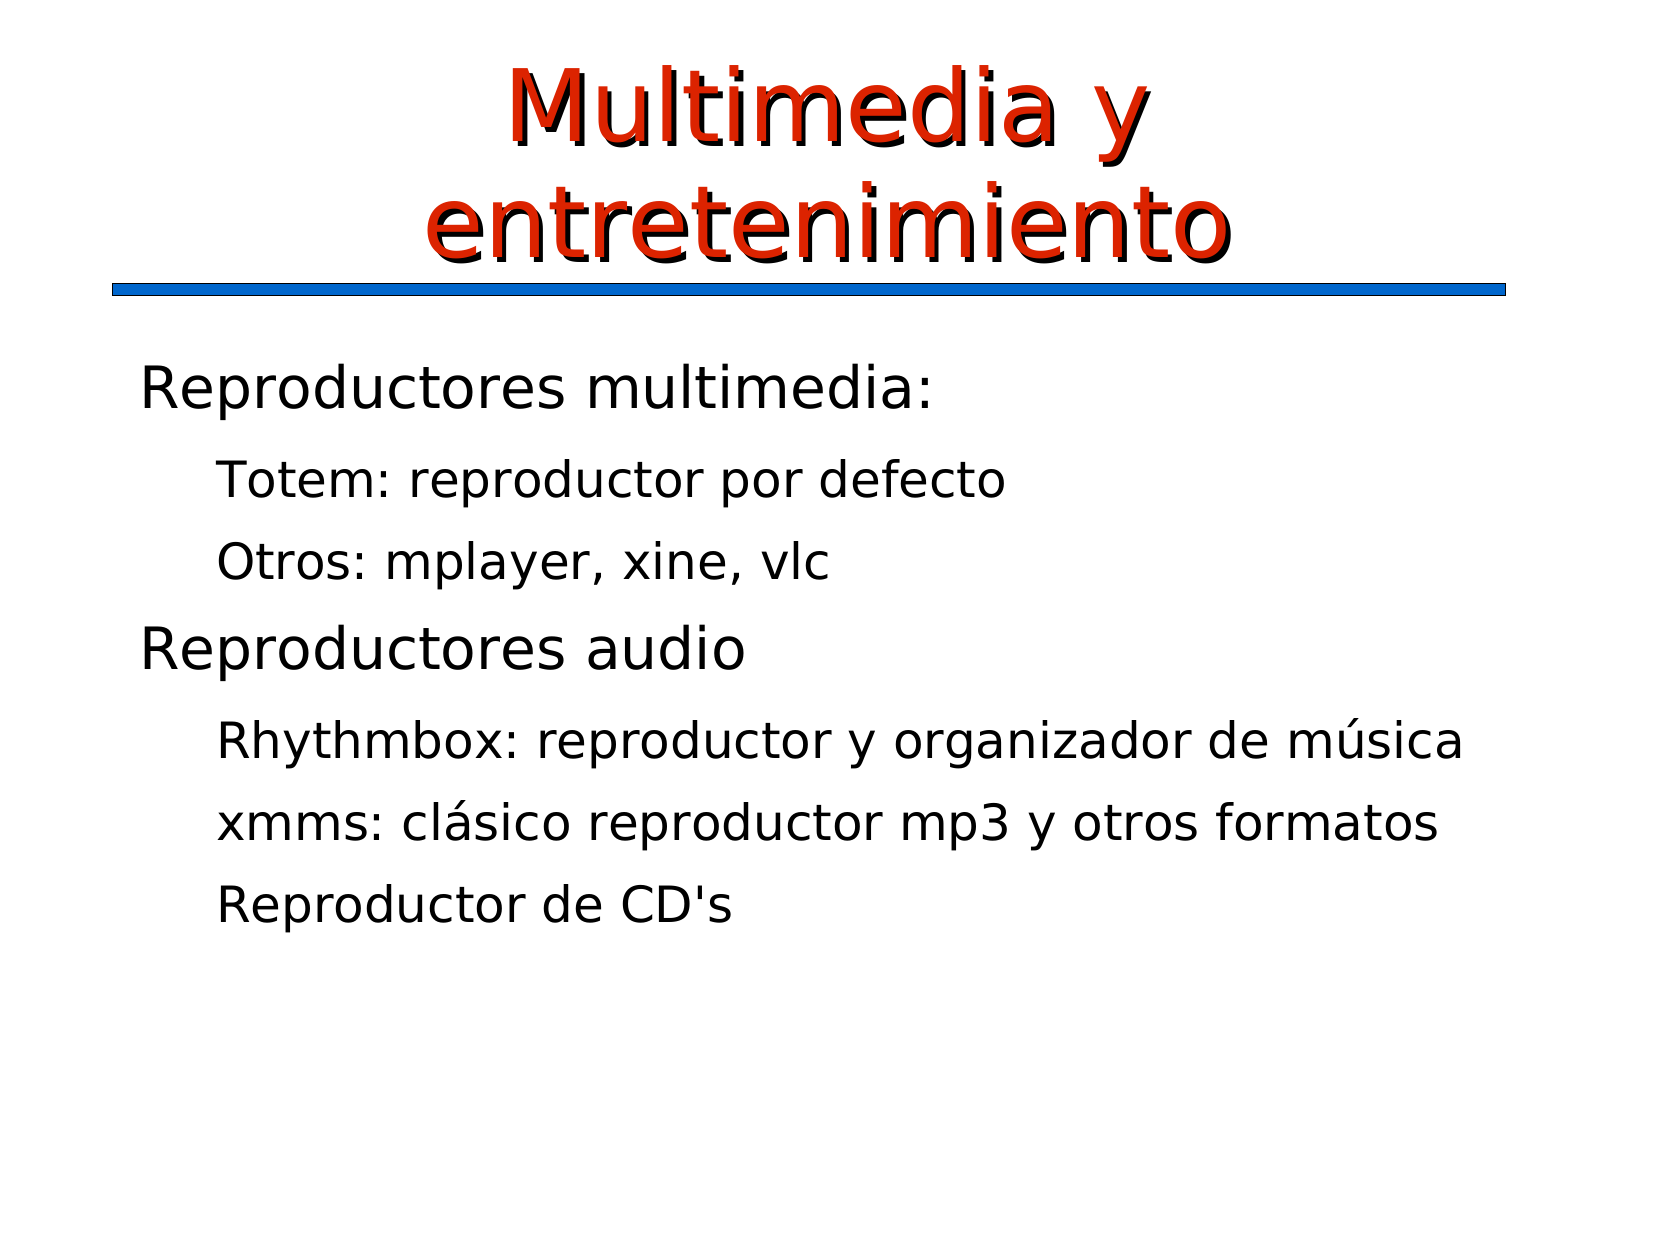

# Multimedia y entretenimiento
Reproductores multimedia:
Totem: reproductor por defecto
Otros: mplayer, xine, vlc
Reproductores audio
Rhythmbox: reproductor y organizador de música
xmms: clásico reproductor mp3 y otros formatos
Reproductor de CD's